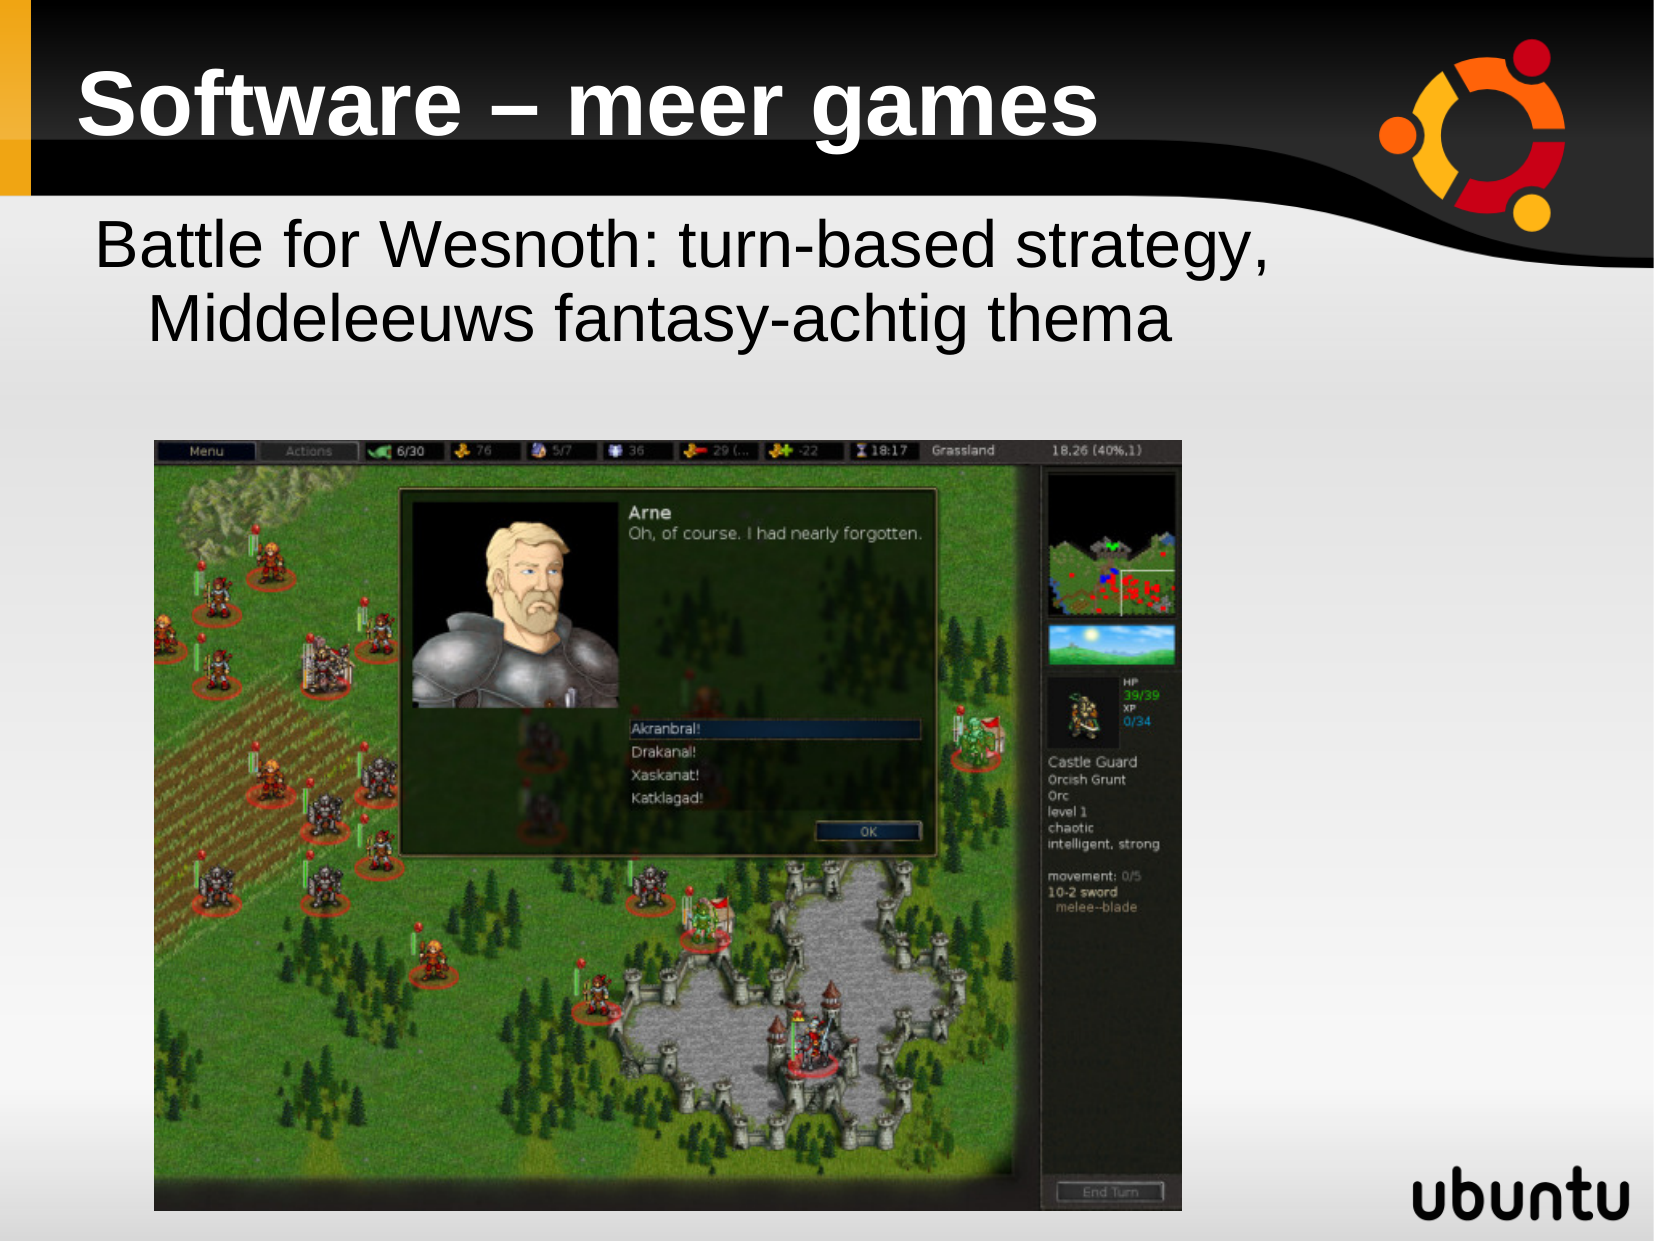

# Software – meer games
Battle for Wesnoth: turn-based strategy, Middeleeuws fantasy-achtig thema